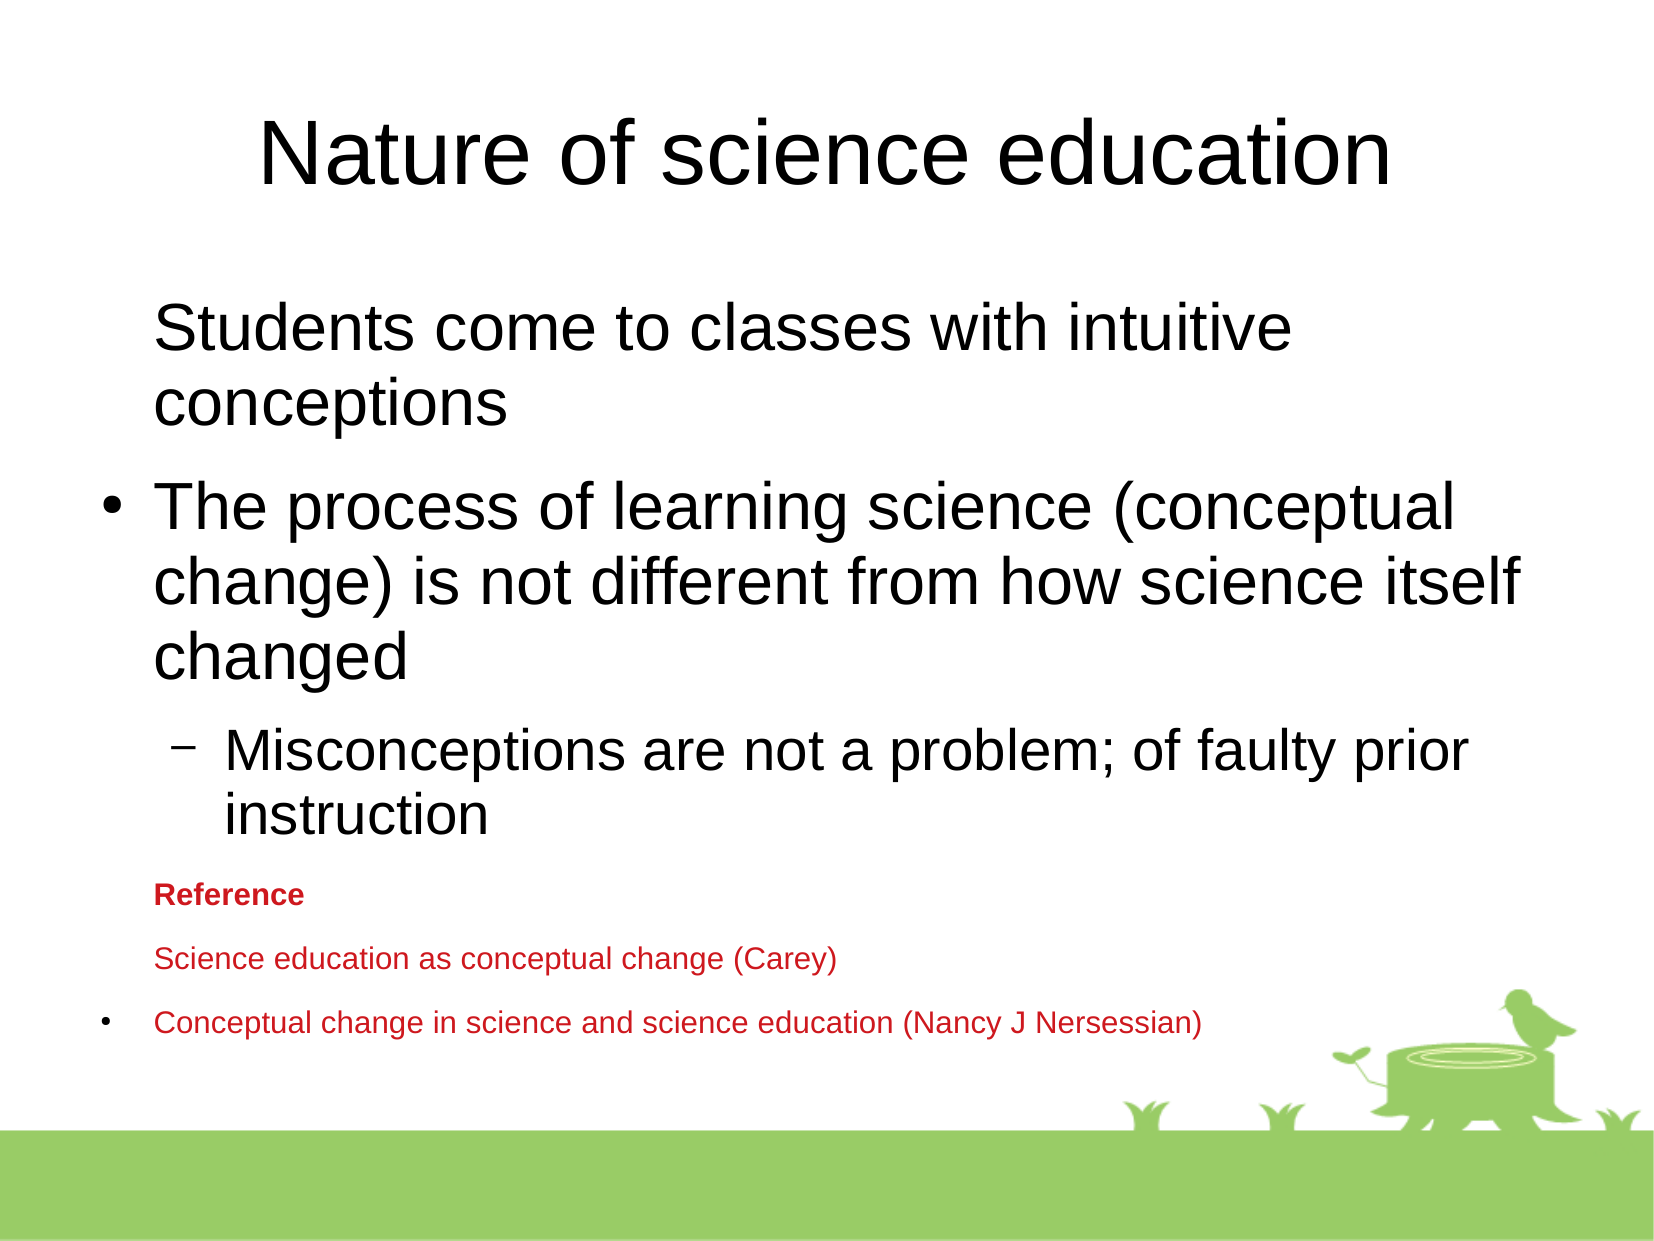

# Nature of science education
Students come to classes with intuitive conceptions
The process of learning science (conceptual change) is not different from how science itself changed
Misconceptions are not a problem; of faulty prior instruction
Reference
Science education as conceptual change (Carey)
Conceptual change in science and science education (Nancy J Nersessian)